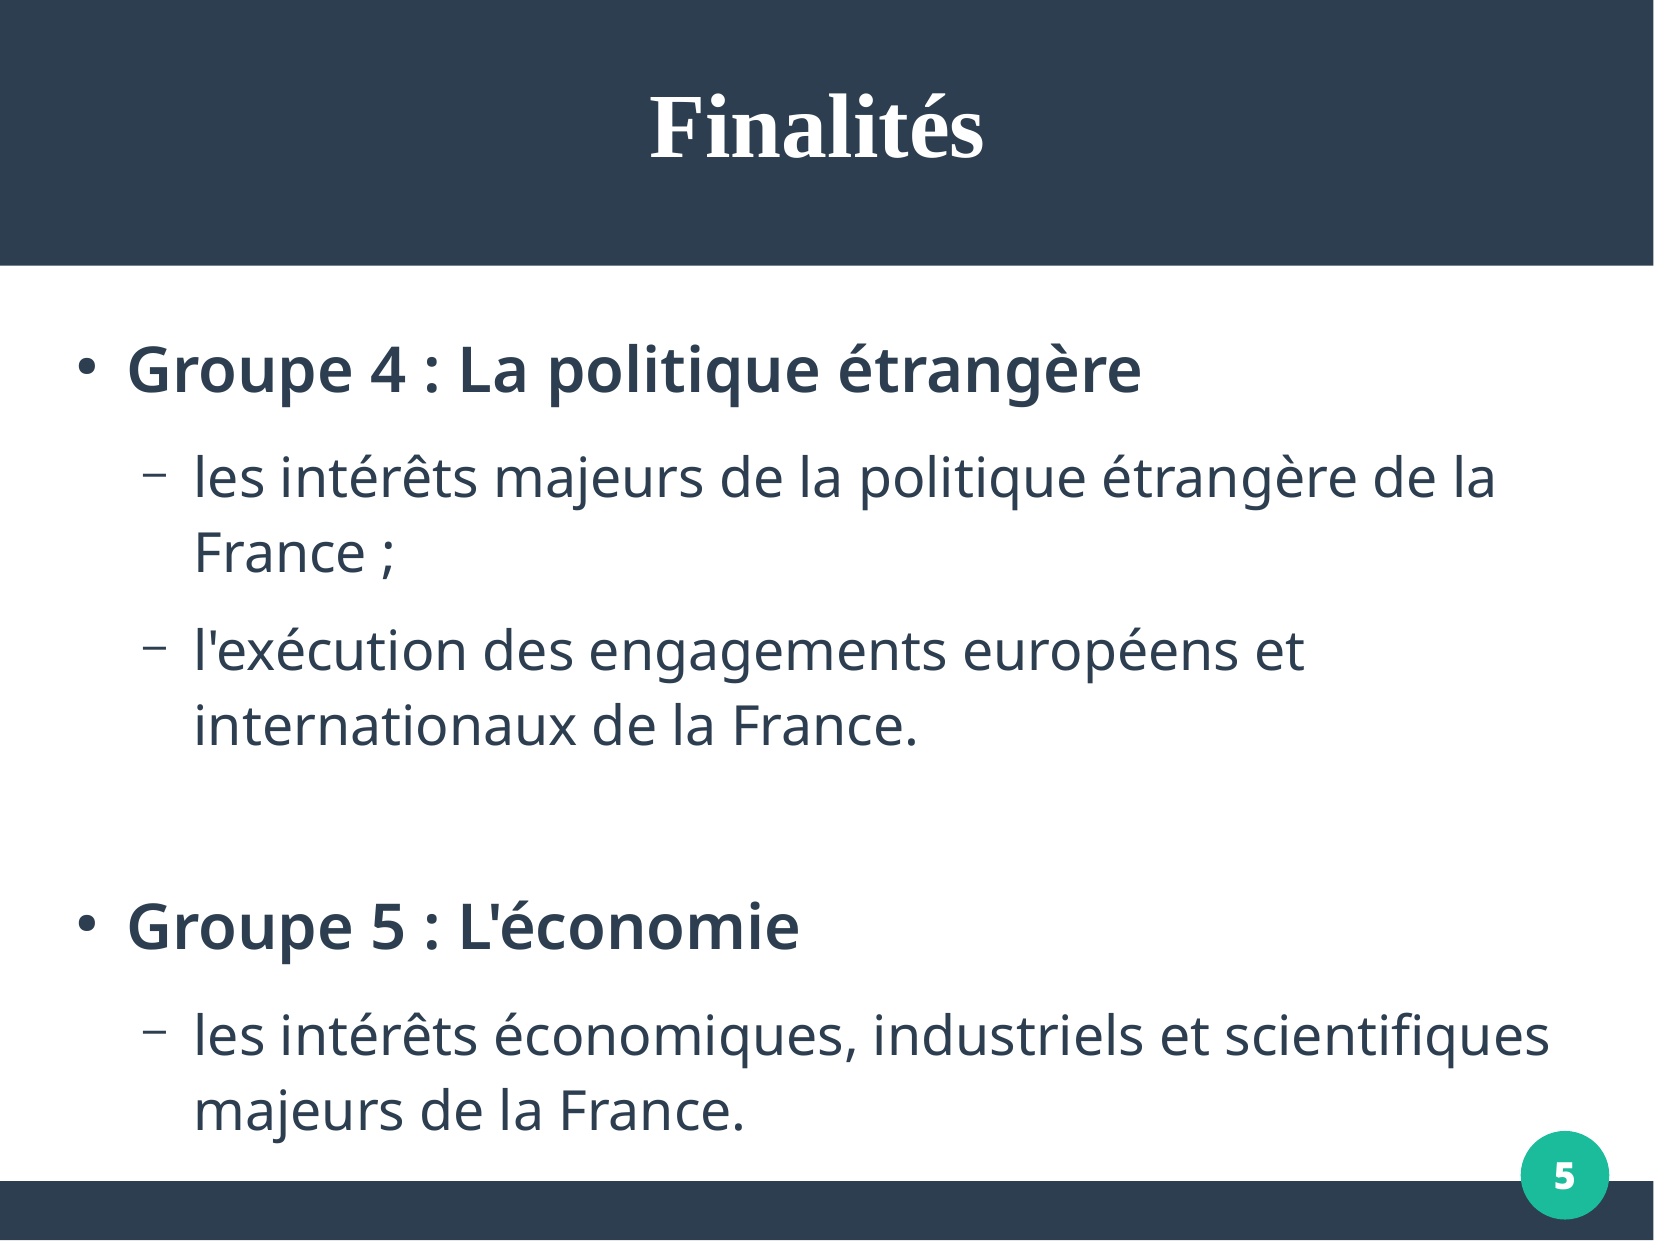

# Finalités
Groupe 4 : La politique étrangère
les intérêts majeurs de la politique étrangère de la France ;
l'exécution des engagements européens et internationaux de la France.
Groupe 5 : L'économie
les intérêts économiques, industriels et scientifiques majeurs de la France.
5